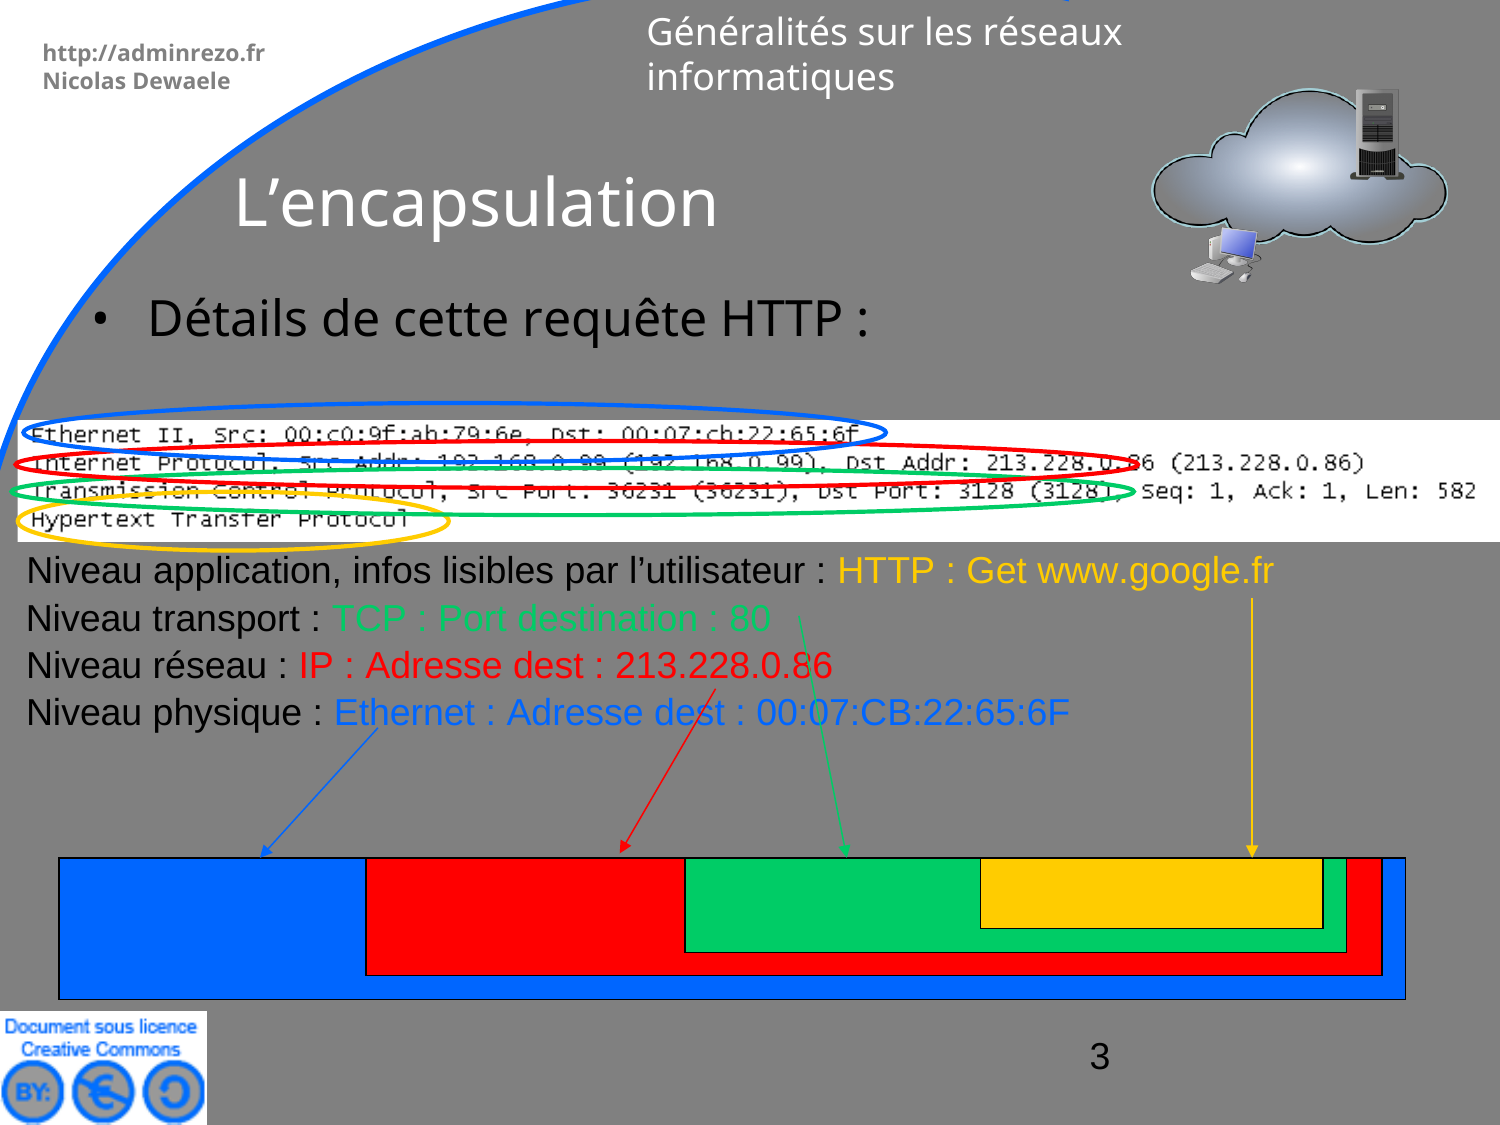

# L’encapsulation
Détails de cette requête HTTP :
Niveau application, infos lisibles par l’utilisateur : HTTP : Get www.google.fr
Niveau transport : TCP : Port destination : 80
Niveau réseau : IP : Adresse dest : 213.228.0.86
Niveau physique : Ethernet : Adresse dest : 00:07:CB:22:65:6F
3